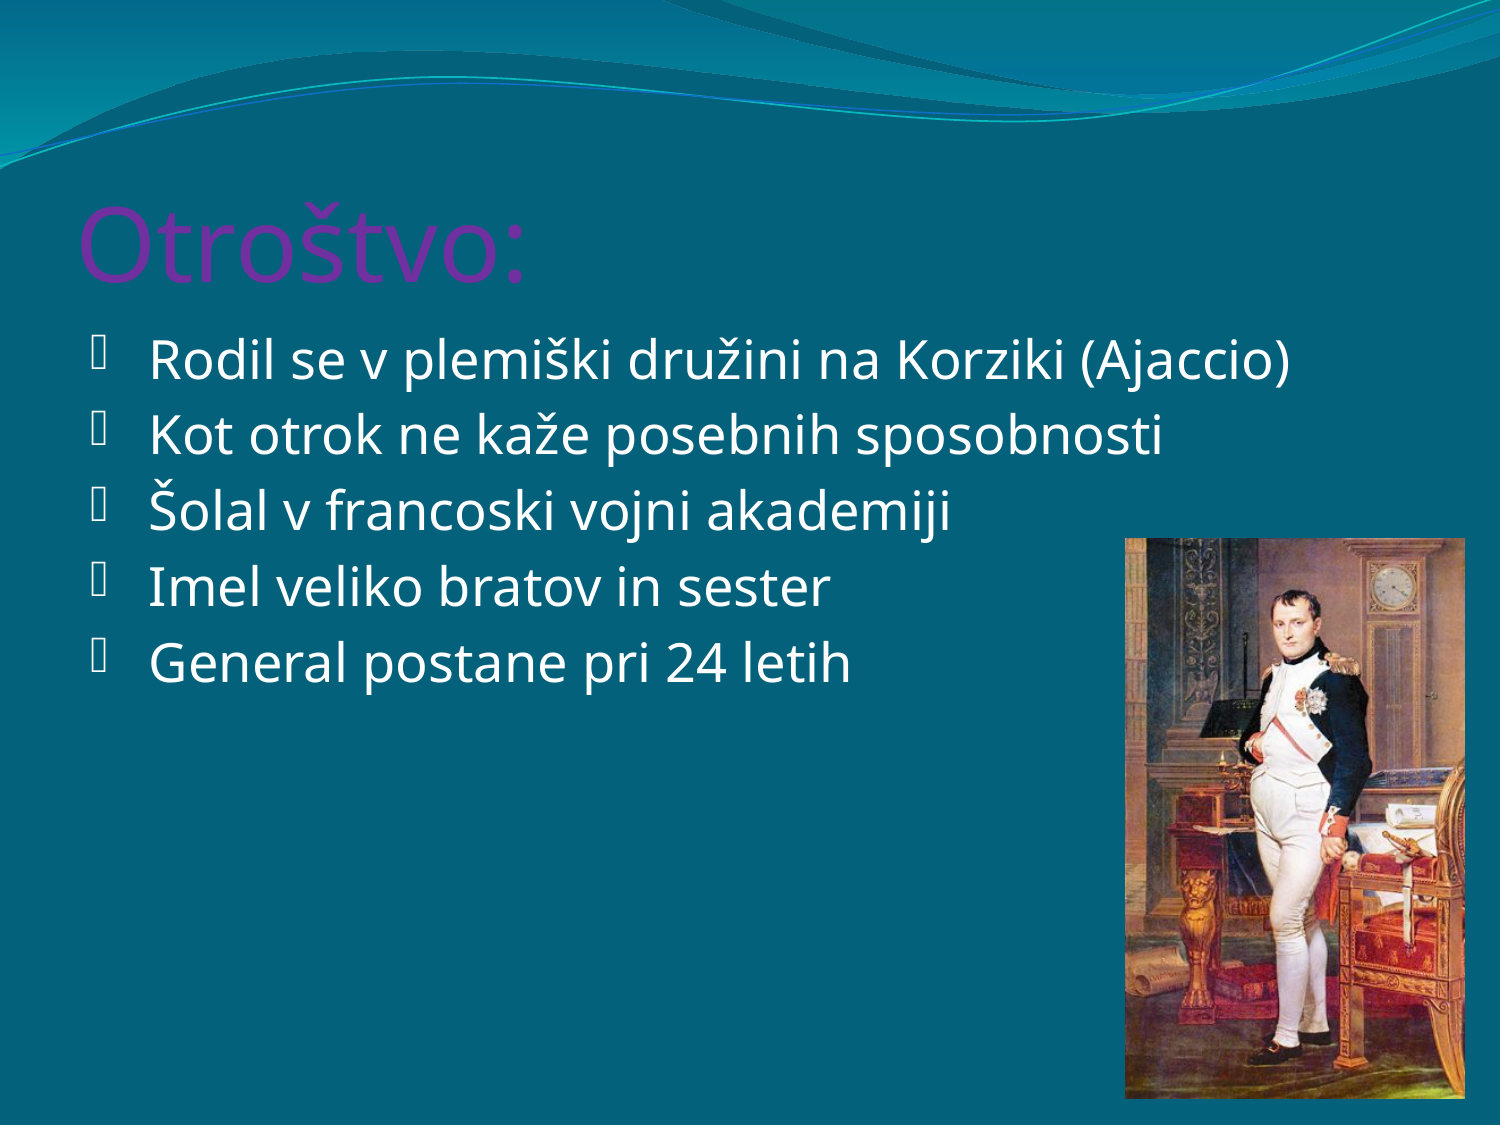

# Otroštvo:
 Rodil se v plemiški družini na Korziki (Ajaccio)
 Kot otrok ne kaže posebnih sposobnosti
 Šolal v francoski vojni akademiji
 Imel veliko bratov in sester
 General postane pri 24 letih